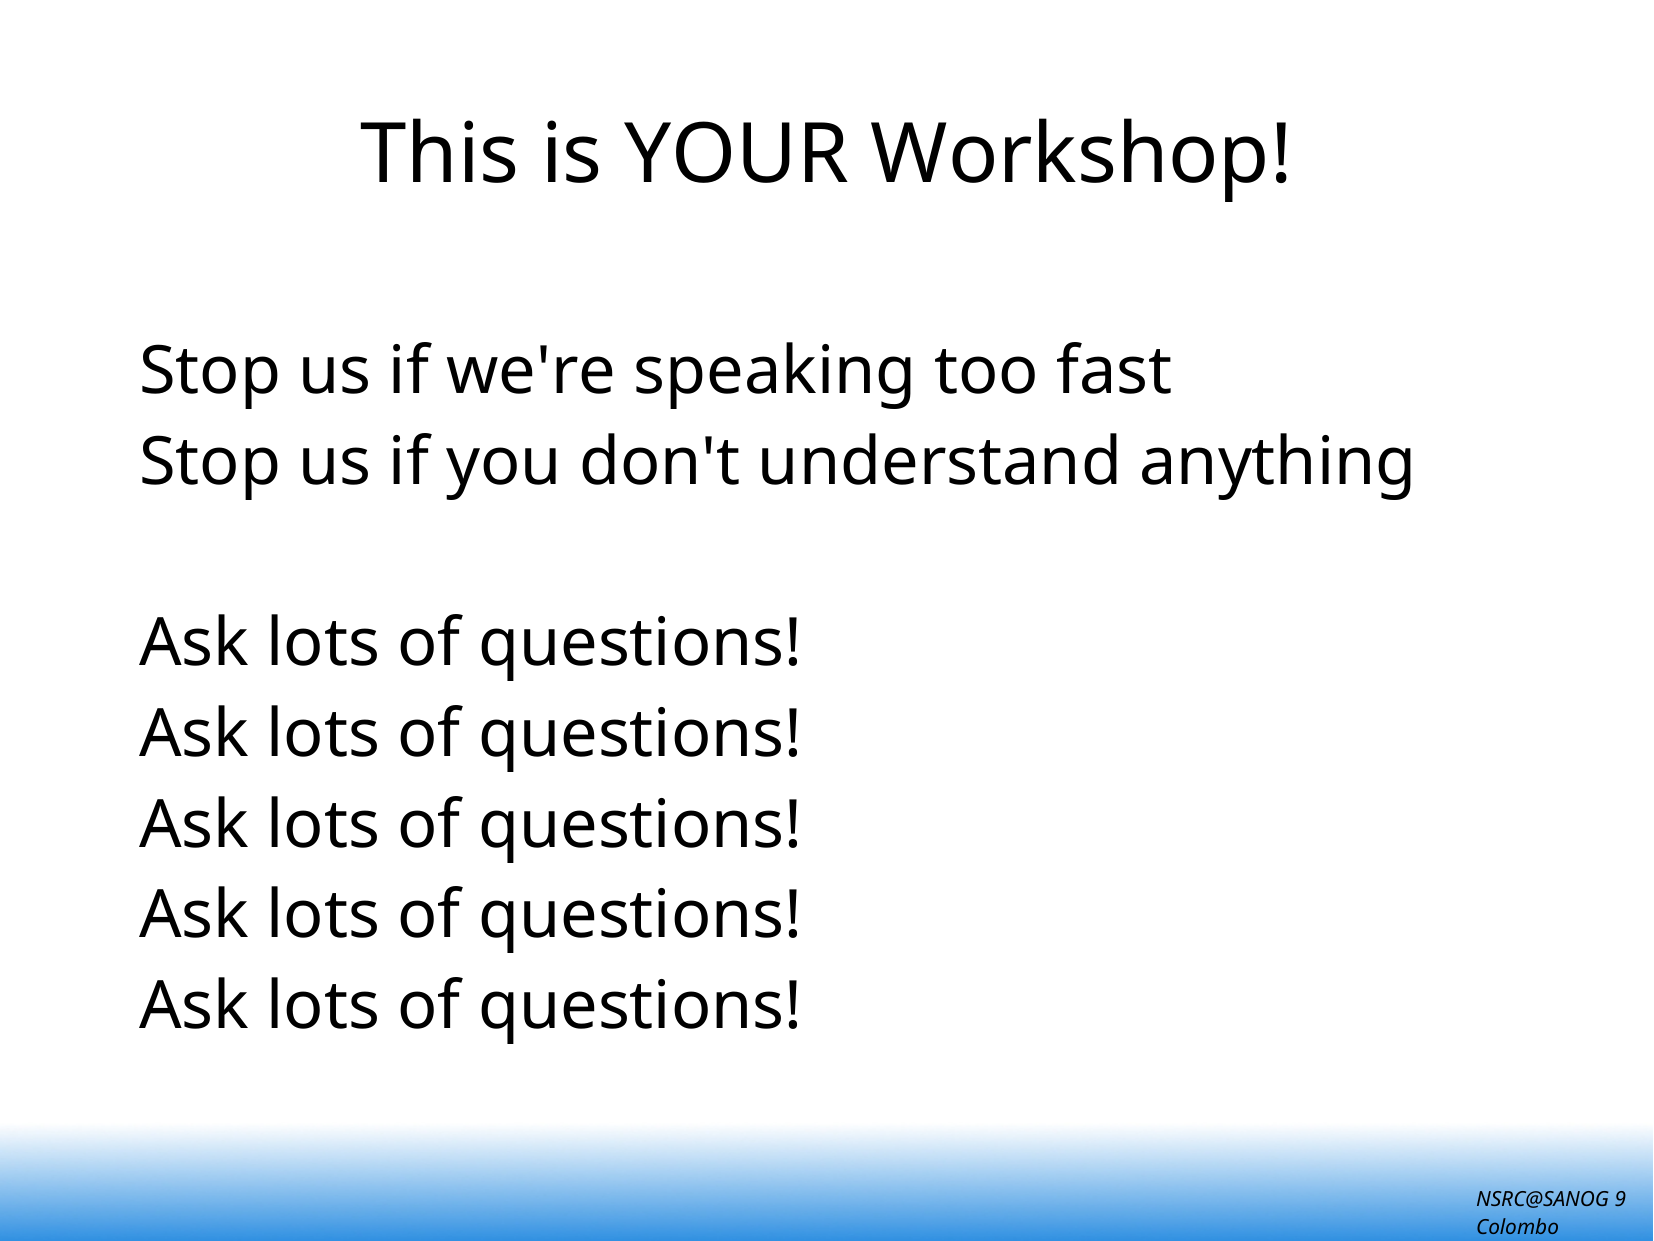

# This is YOUR Workshop!
Stop us if we're speaking too fast
Stop us if you don't understand anything
Ask lots of questions!
Ask lots of questions!
Ask lots of questions!
Ask lots of questions!
Ask lots of questions!